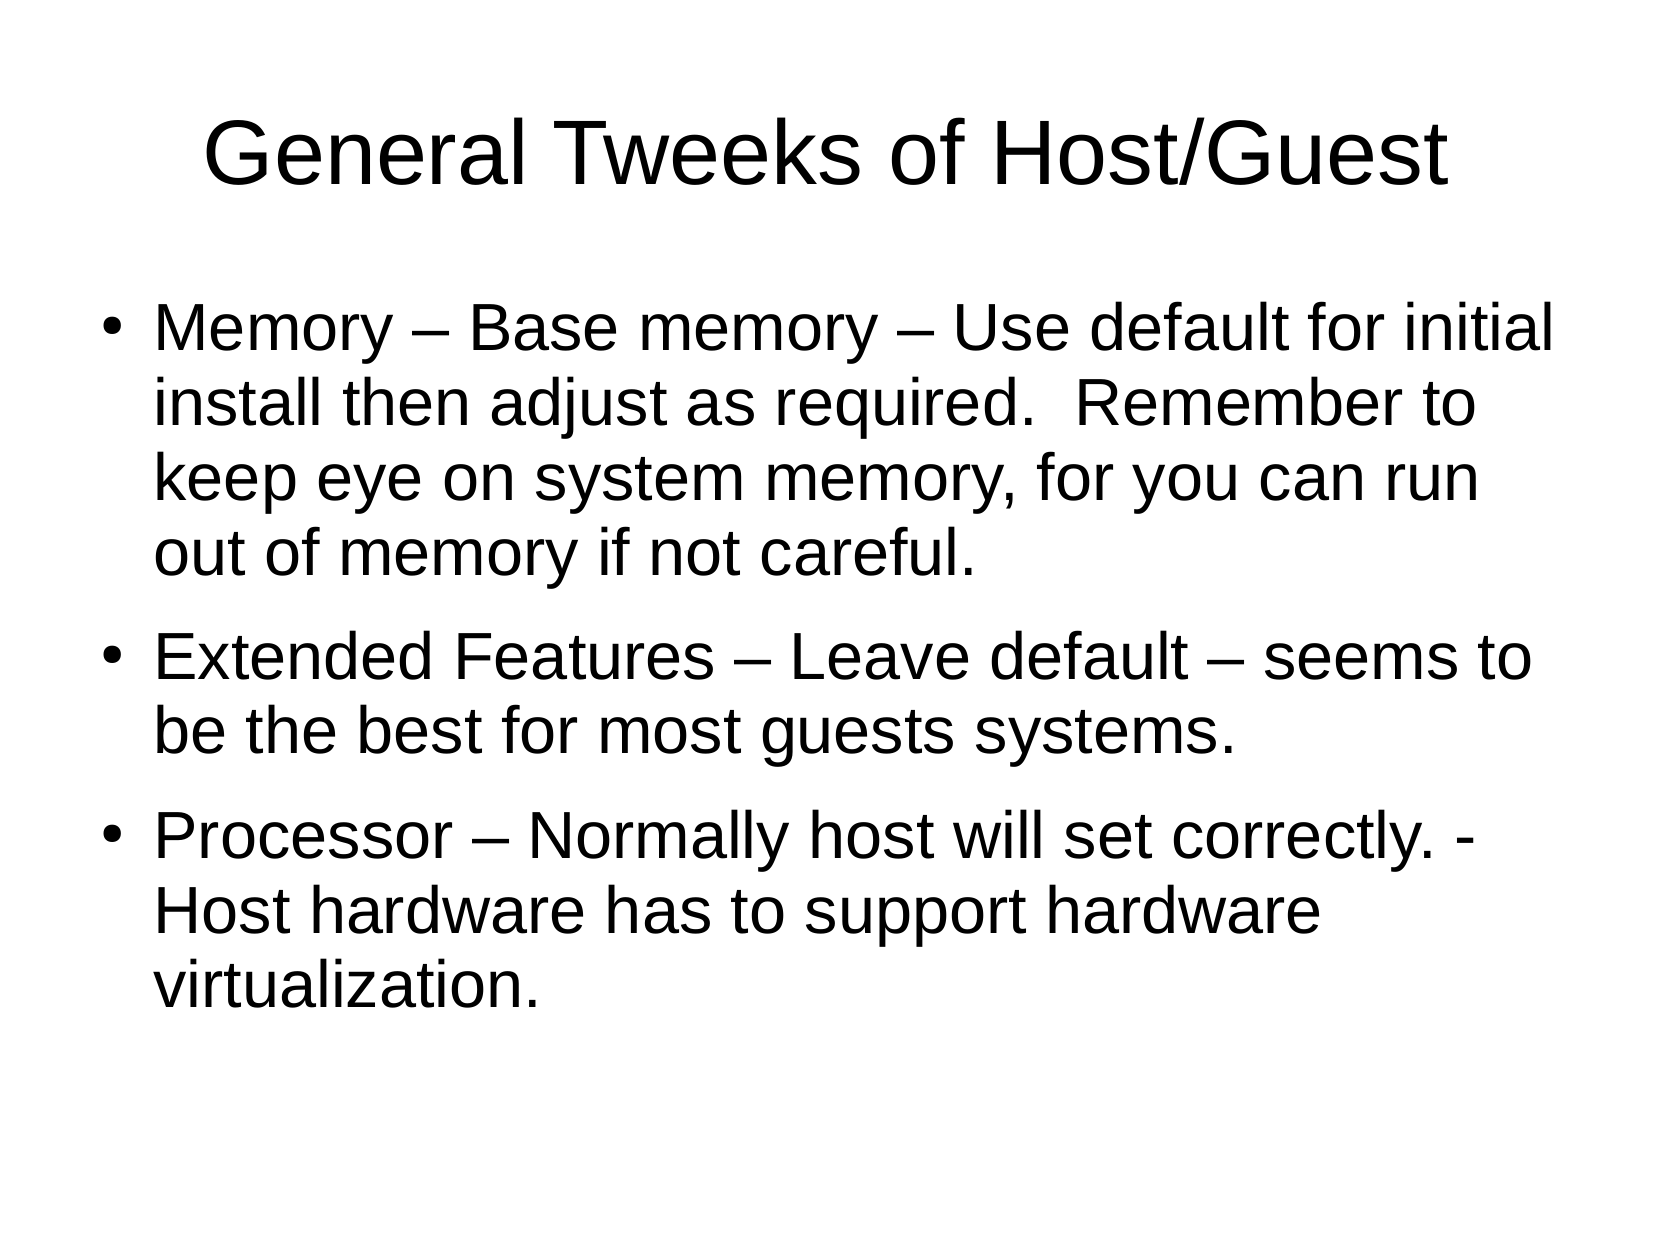

# General Tweeks of Host/Guest
Memory – Base memory – Use default for initial install then adjust as required. Remember to keep eye on system memory, for you can run out of memory if not careful.
Extended Features – Leave default – seems to be the best for most guests systems.
Processor – Normally host will set correctly. - Host hardware has to support hardware virtualization.